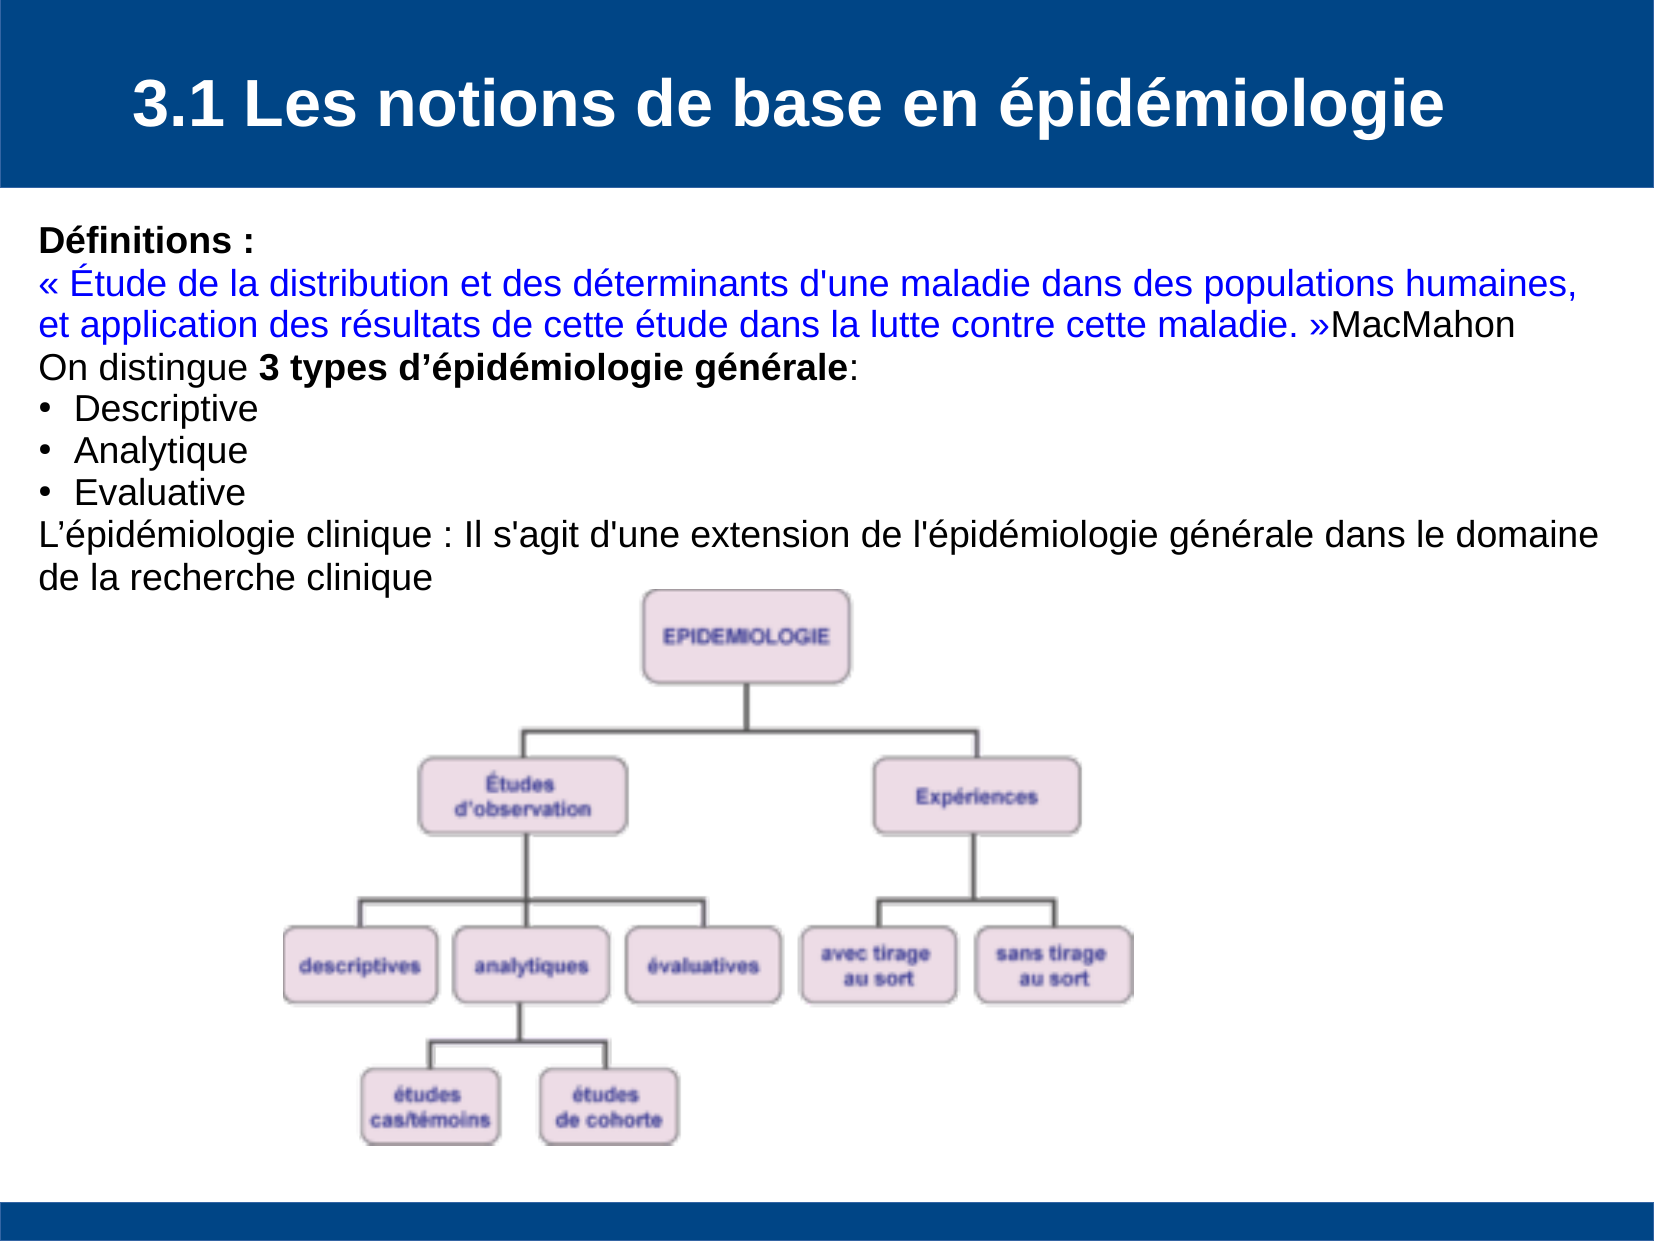

3.1 Les notions de base en épidémiologie
Définitions :
« Étude de la distribution et des déterminants d'une maladie dans des populations humaines, et application des résultats de cette étude dans la lutte contre cette maladie. »MacMahon
On distingue 3 types d’épidémiologie générale:
Descriptive
Analytique
Evaluative
L’épidémiologie clinique : Il s'agit d'une extension de l'épidémiologie générale dans le domaine de la recherche clinique